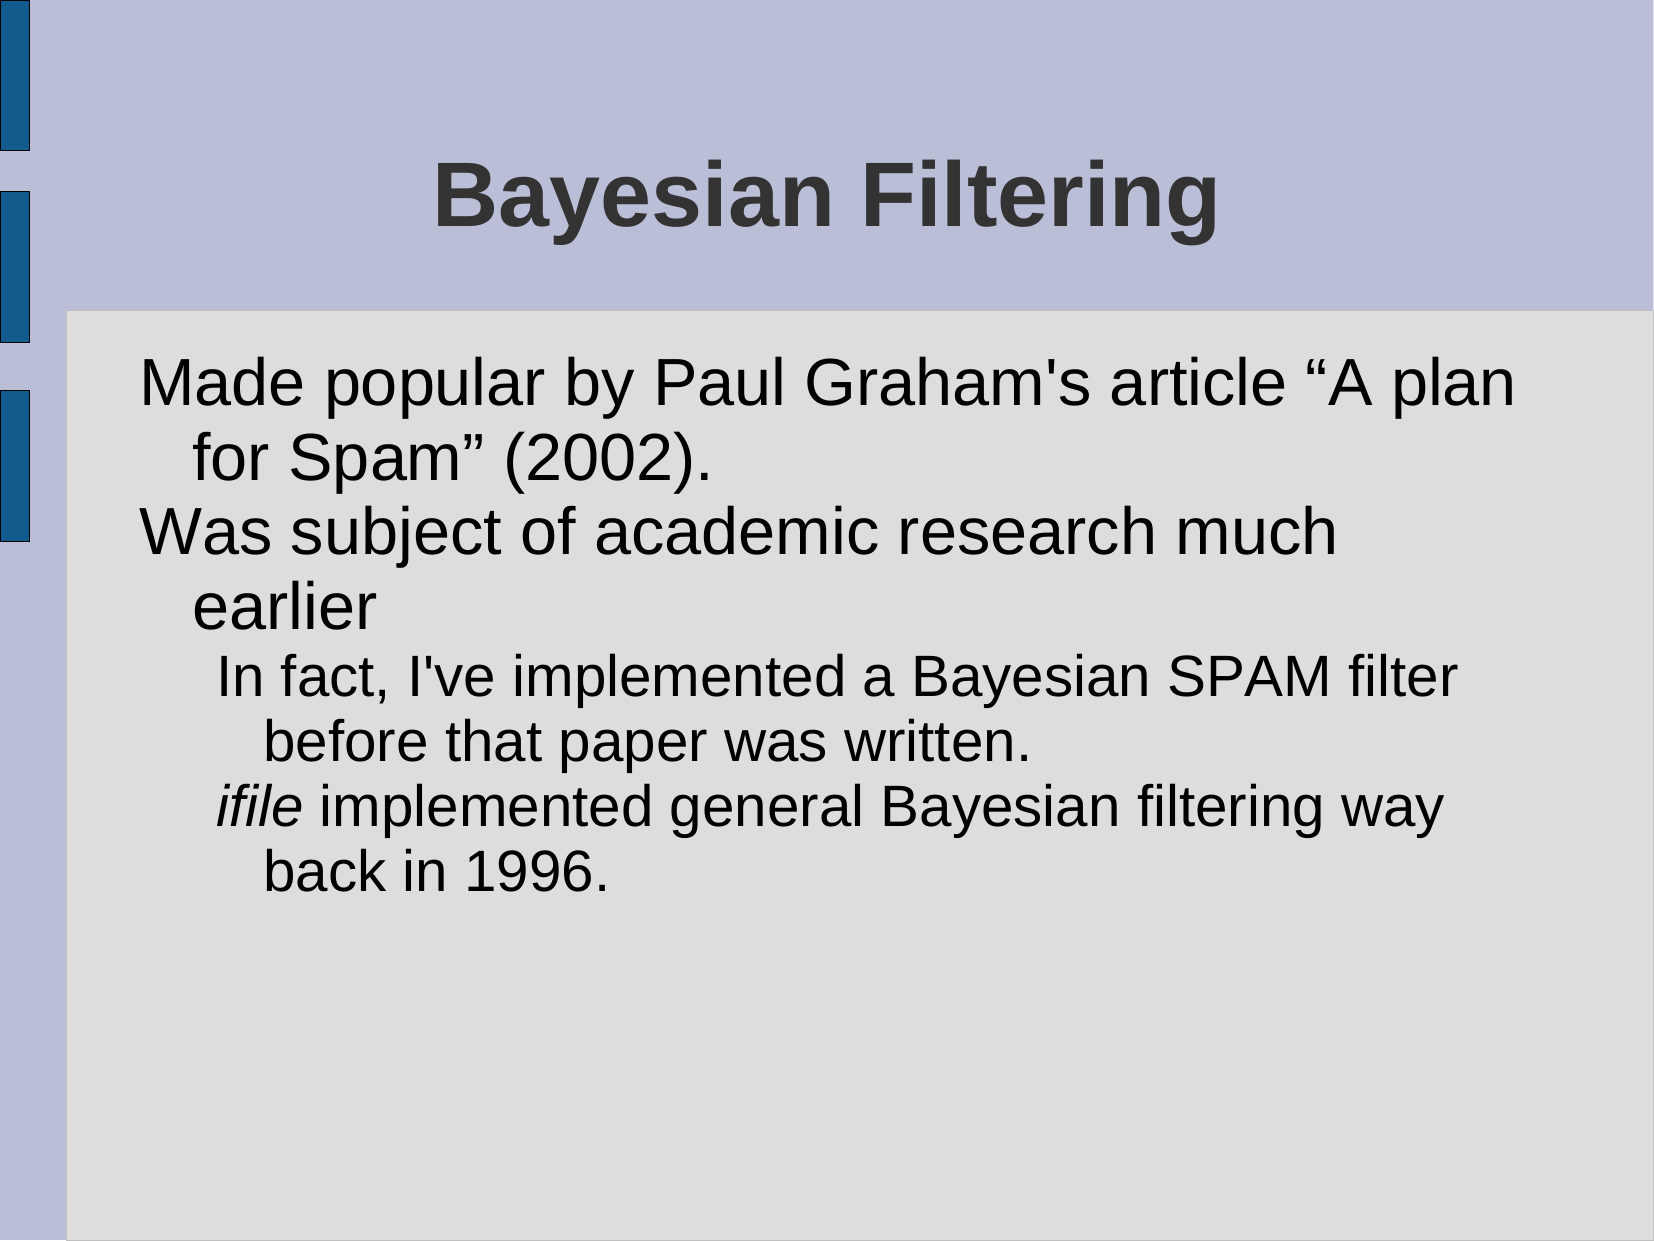

# Bayesian Filtering
Made popular by Paul Graham's article “A plan for Spam” (2002).
Was subject of academic research much earlier
In fact, I've implemented a Bayesian SPAM filter before that paper was written.
ifile implemented general Bayesian filtering way back in 1996.